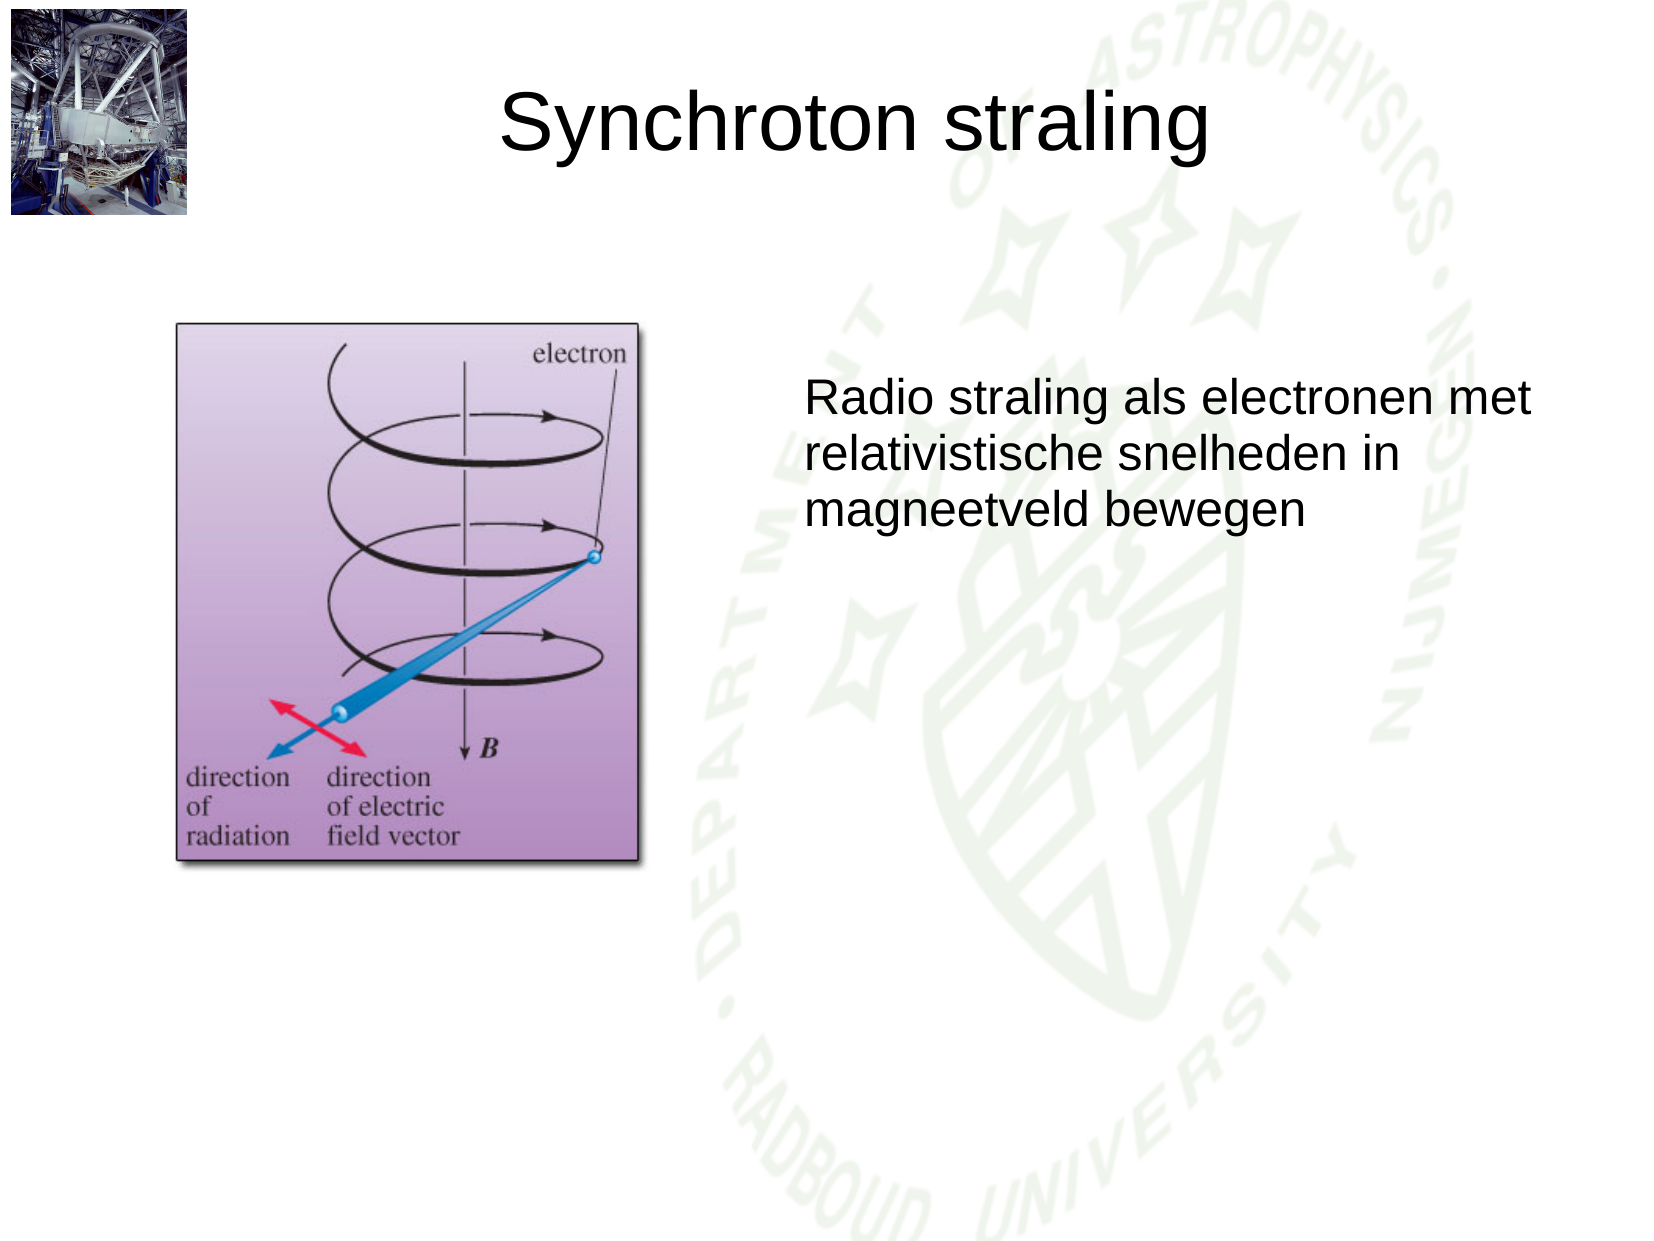

Synchroton straling
Radio straling als electronen met
relativistische snelheden in
magneetveld bewegen